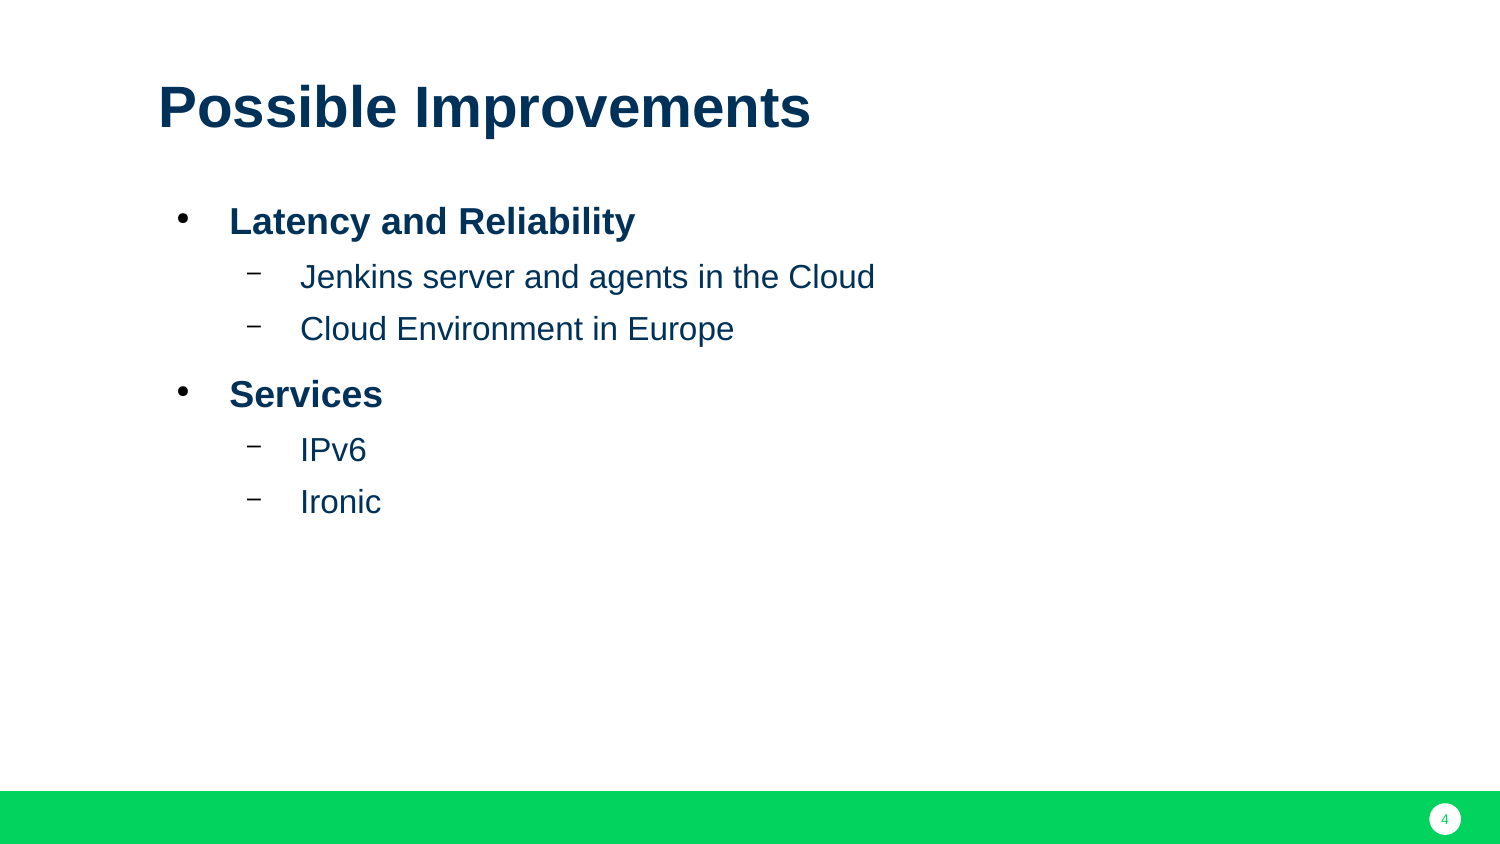

# Possible Improvements
Latency and Reliability
Jenkins server and agents in the Cloud
Cloud Environment in Europe
Services
IPv6
Ironic